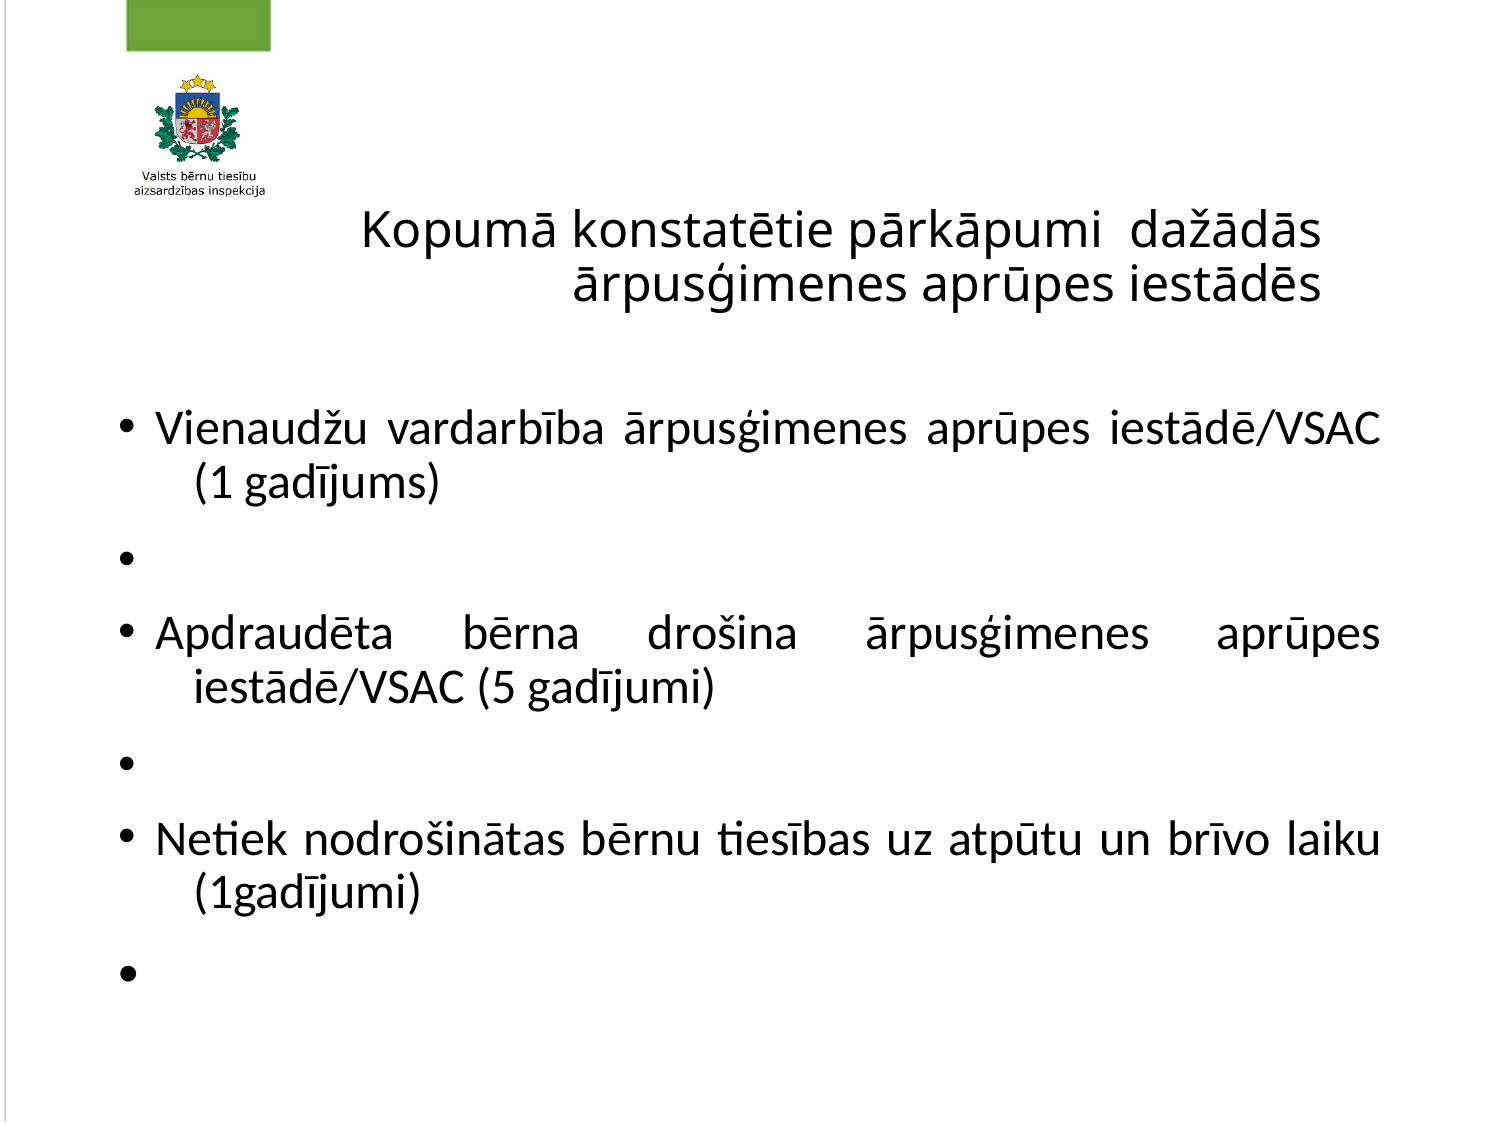

# Kopumā konstatētie pārkāpumi dažādās ārpusģimenes aprūpes iestādēs
Vienaudžu vardarbība ārpusģimenes aprūpes iestādē/VSAC (1 gadījums)
Apdraudēta bērna drošina ārpusģimenes aprūpes iestādē/VSAC (5 gadījumi)
Netiek nodrošinātas bērnu tiesības uz atpūtu un brīvo laiku (1gadījumi)